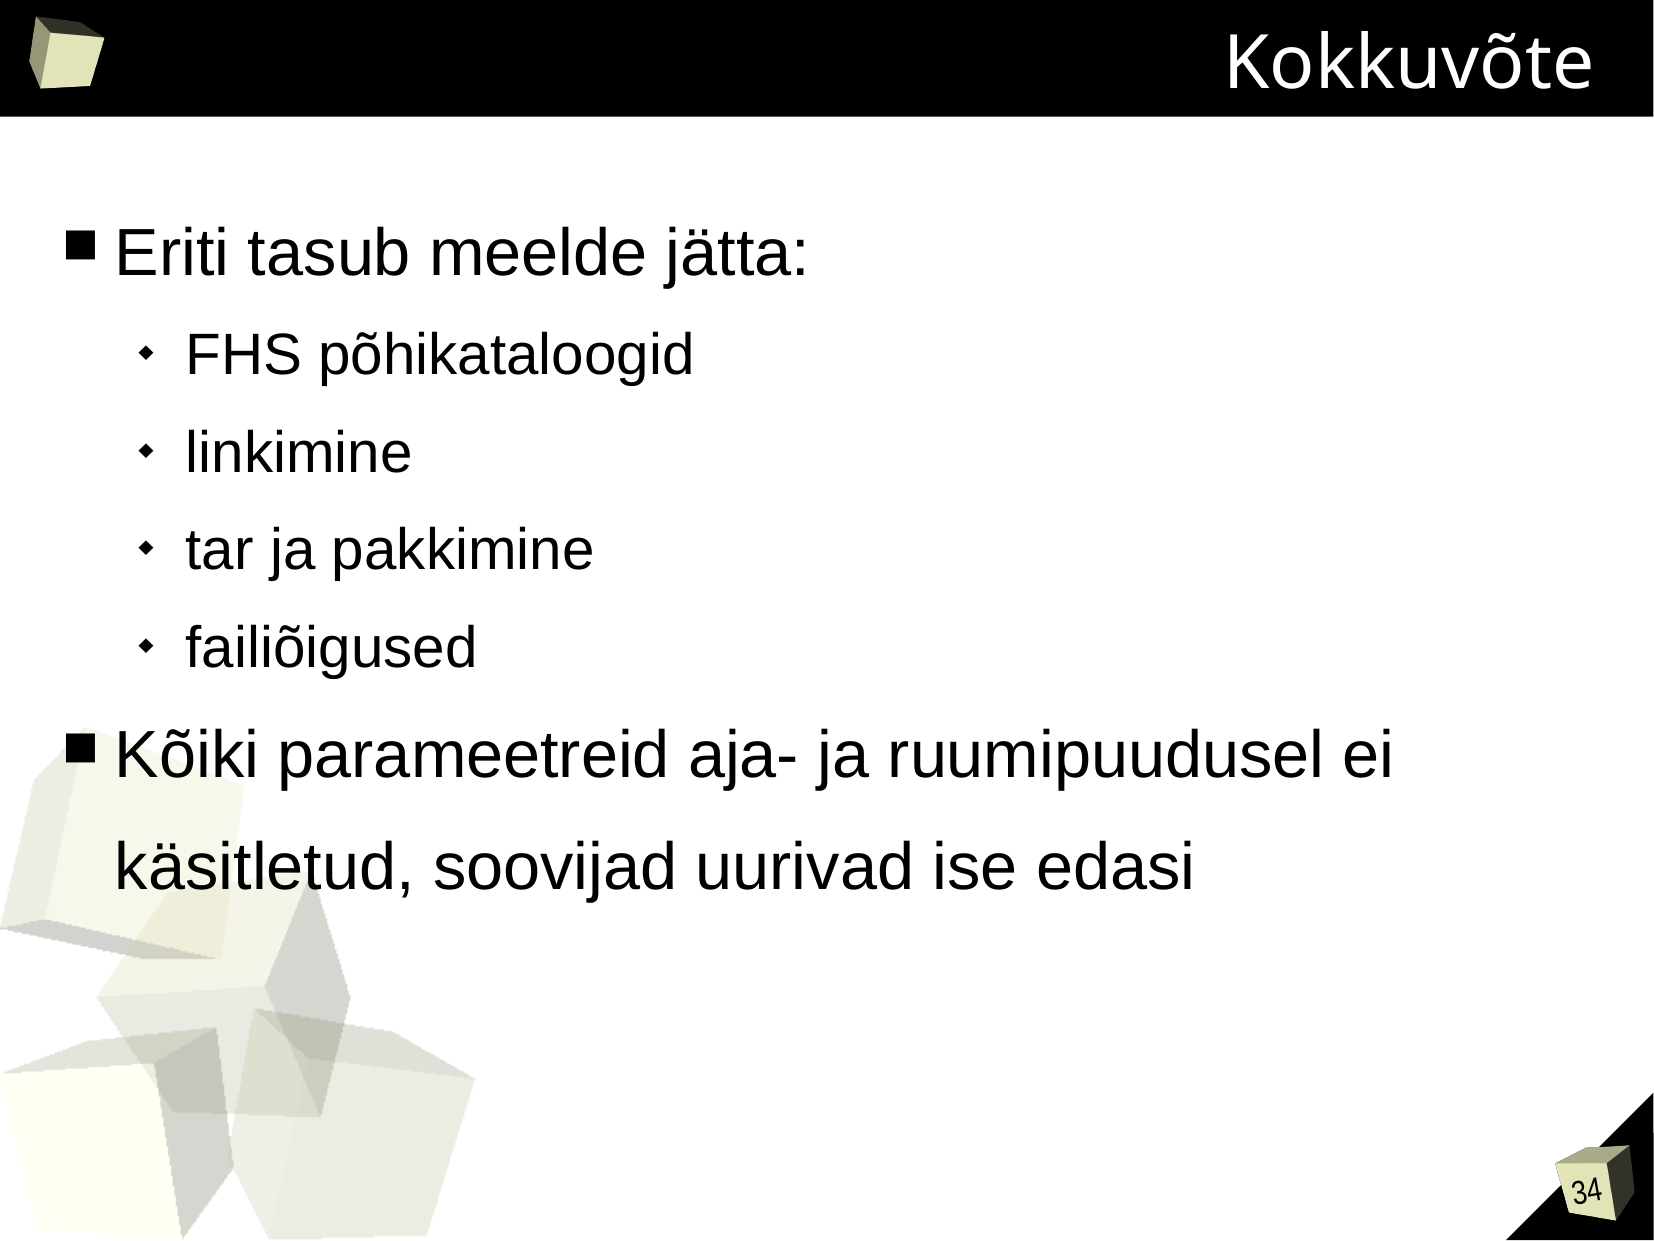

# Kokkuvõte
Eriti tasub meelde jätta:
FHS põhikataloogid
linkimine
tar ja pakkimine
failiõigused
Kõiki parameetreid aja- ja ruumipuudusel ei käsitletud, soovijad uurivad ise edasi